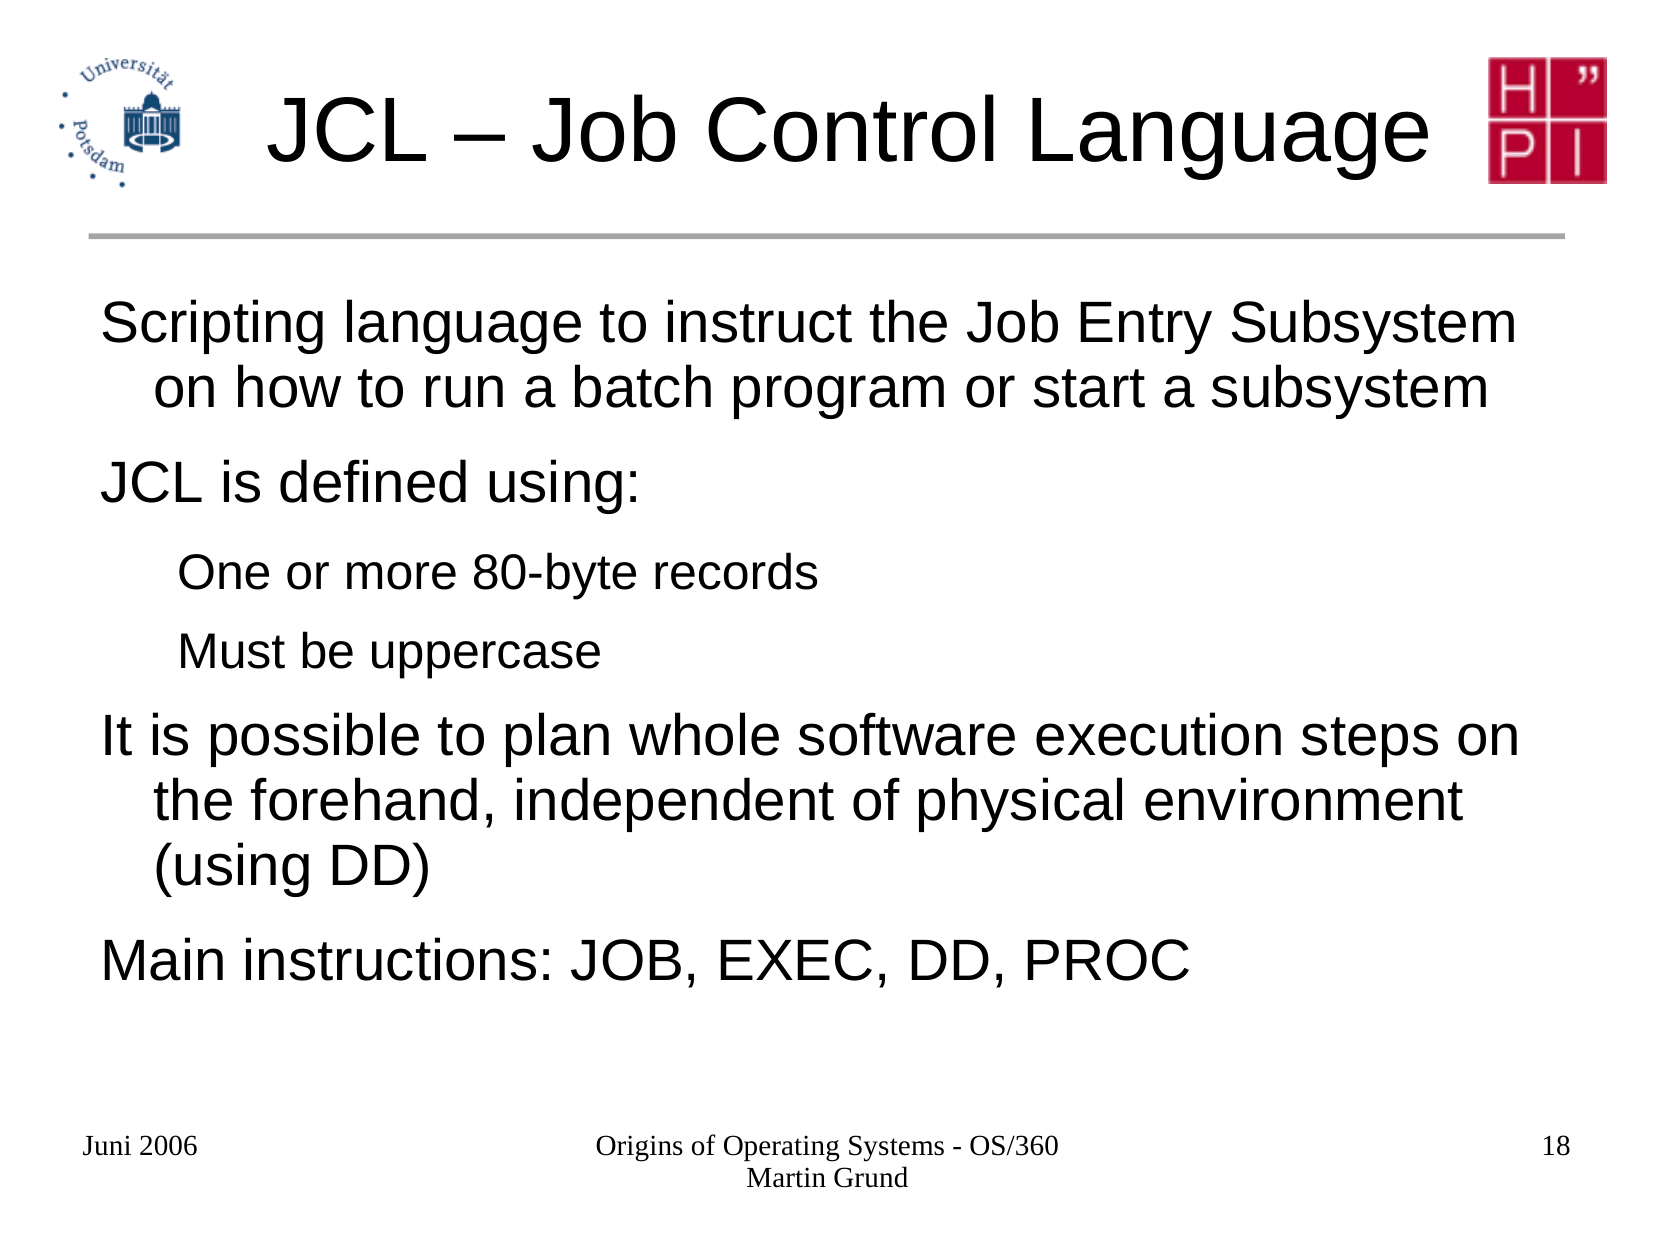

# JCL – Job Control Language
Scripting language to instruct the Job Entry Subsystem on how to run a batch program or start a subsystem
JCL is defined using:
One or more 80-byte records
Must be uppercase
It is possible to plan whole software execution steps on the forehand, independent of physical environment (using DD)
Main instructions: JOB, EXEC, DD, PROC
Juni 2006
Origins of Operating Systems - OS/360
18